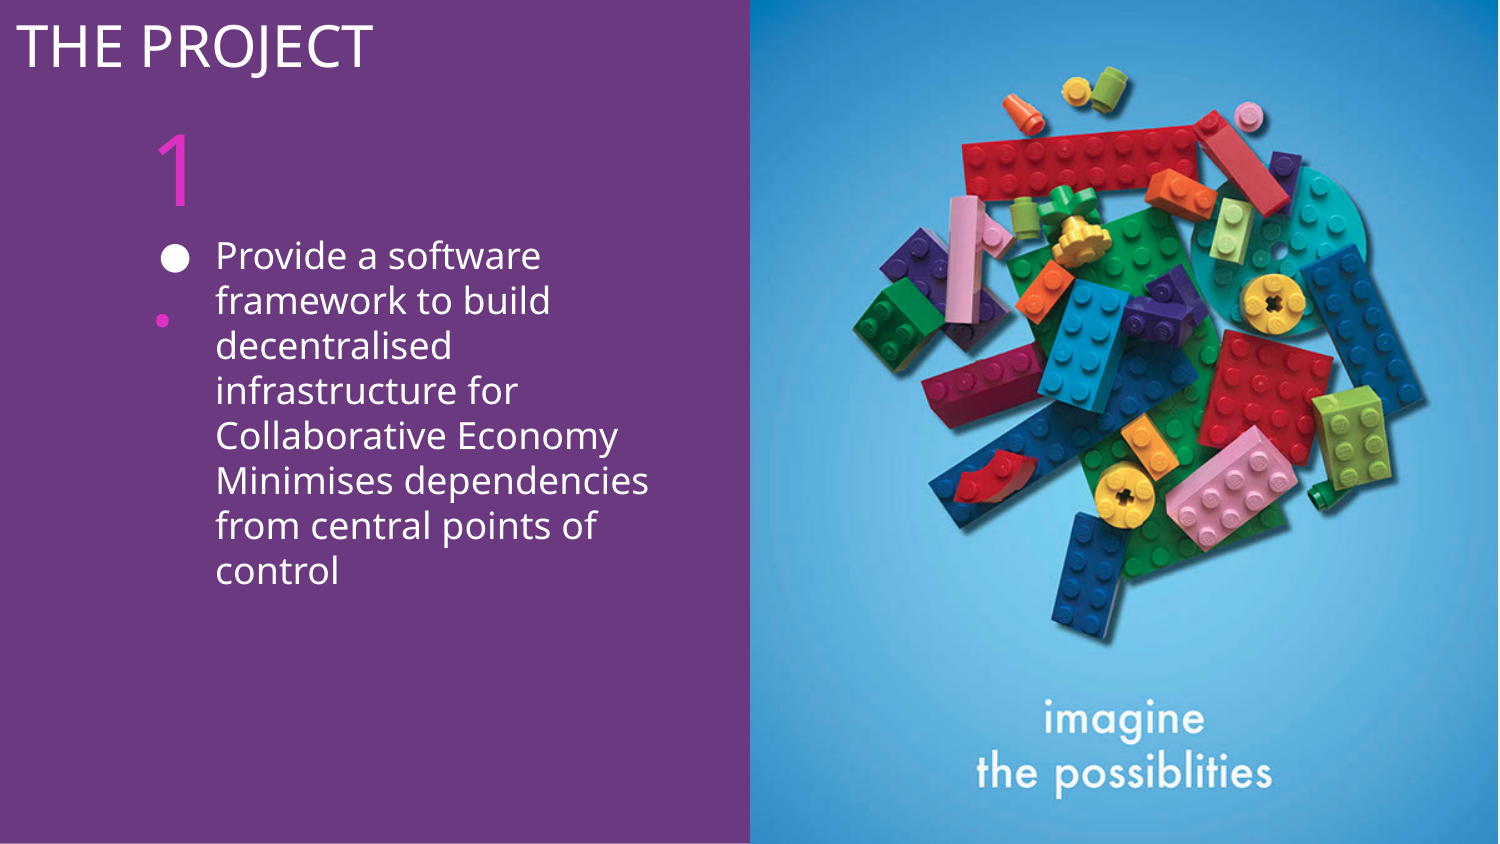

THE PROJECT
1.
# Provide a software framework to build decentralised infrastructure for Collaborative Economy Minimises dependencies from central points of control